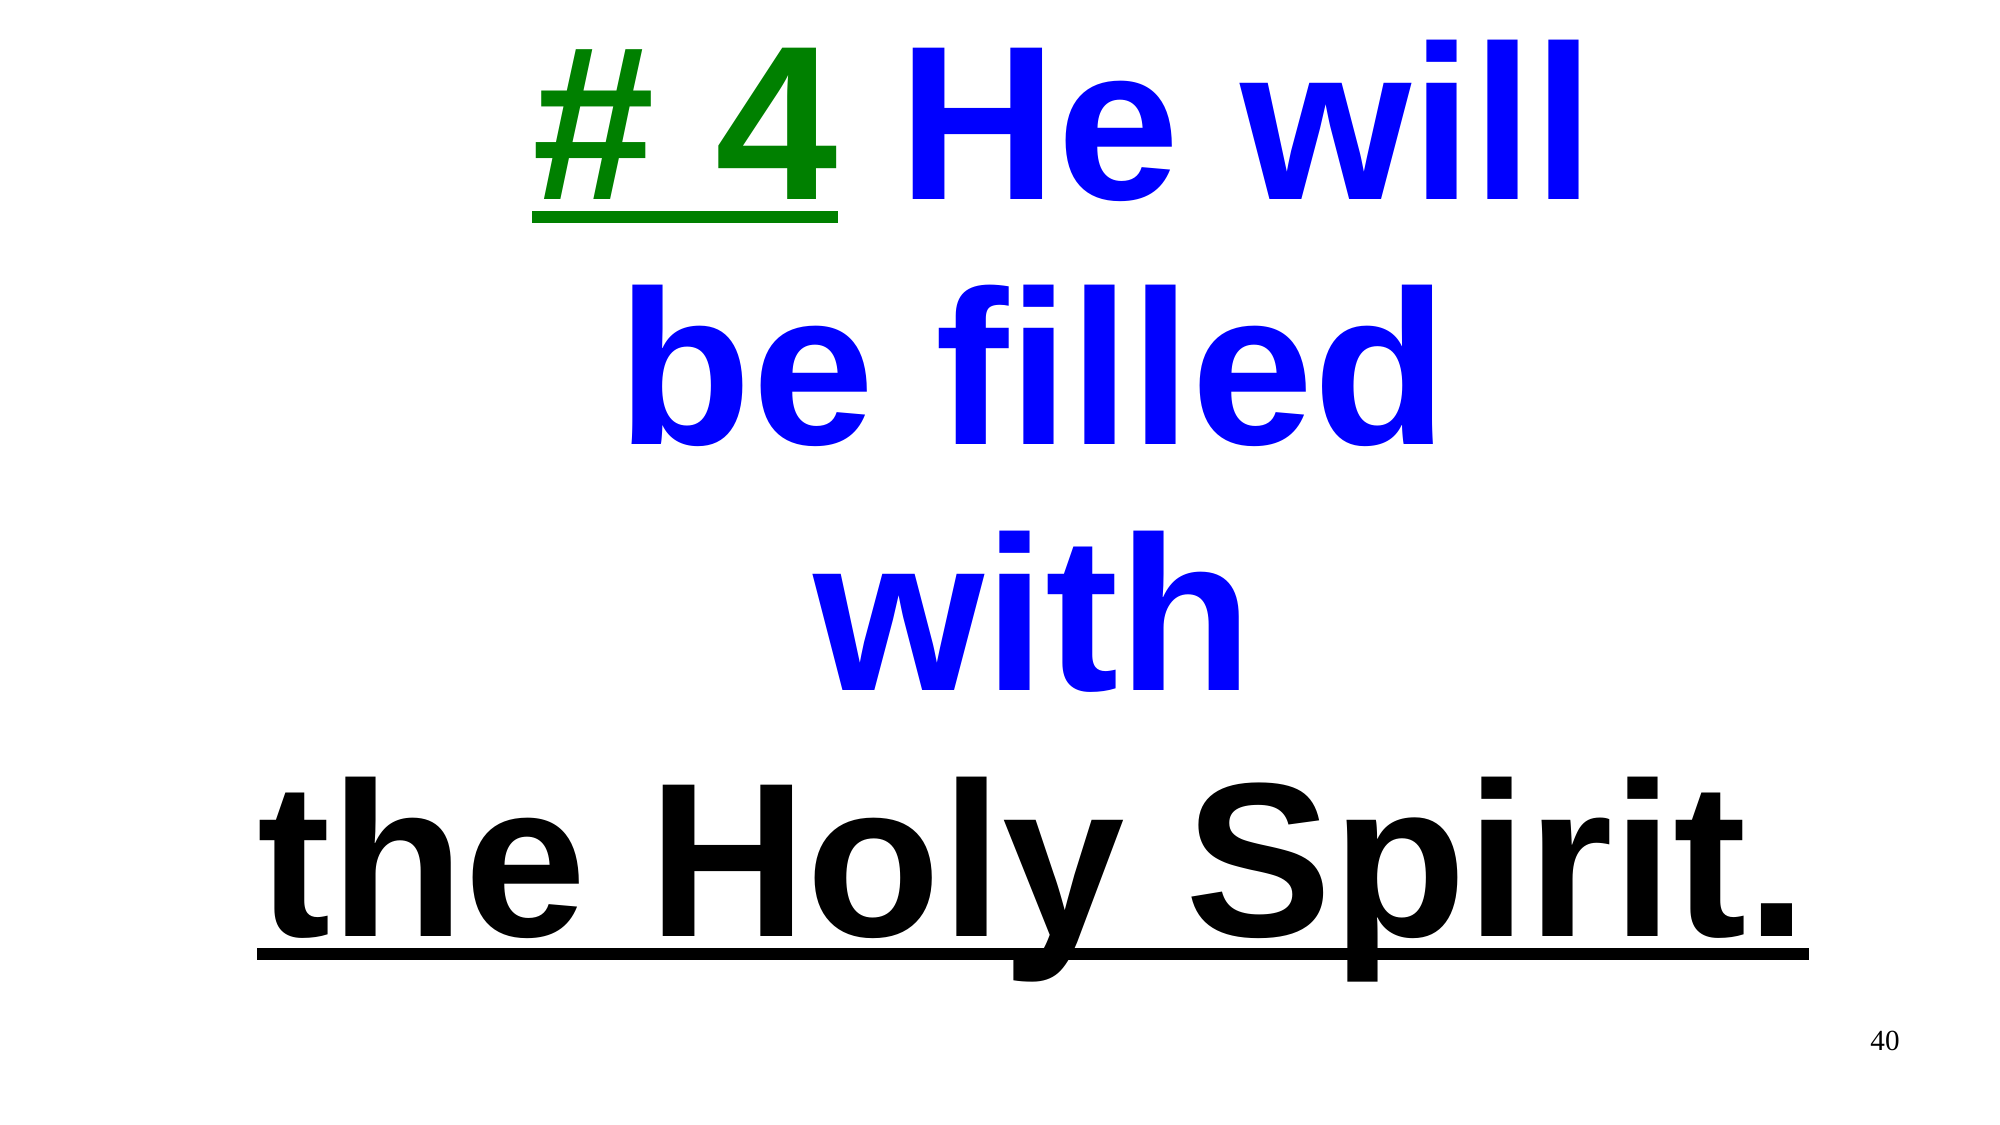

# # 4 He will be filled with the Holy Spirit.
40